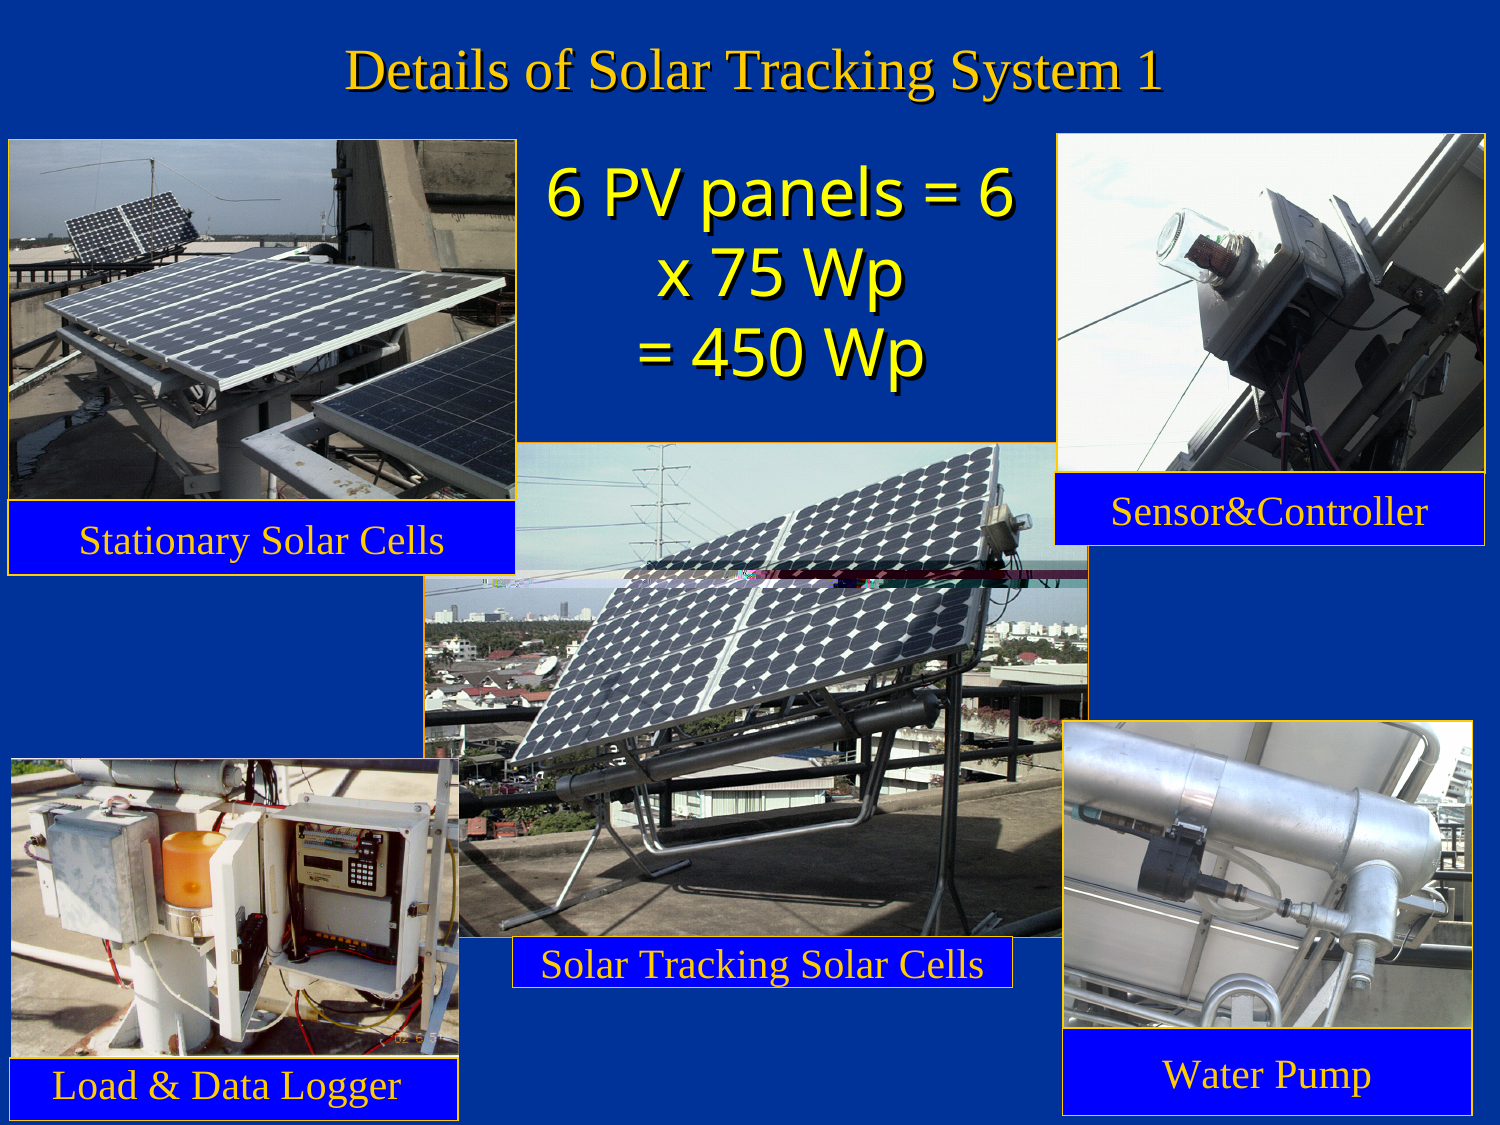

Details of Solar Tracking System 1
6 PV panels = 6 x 75 Wp
= 450 Wp
Sensor&Controller
Stationary Solar Cells
Solar Tracking Solar Cells
Water Pump
Load & Data Logger